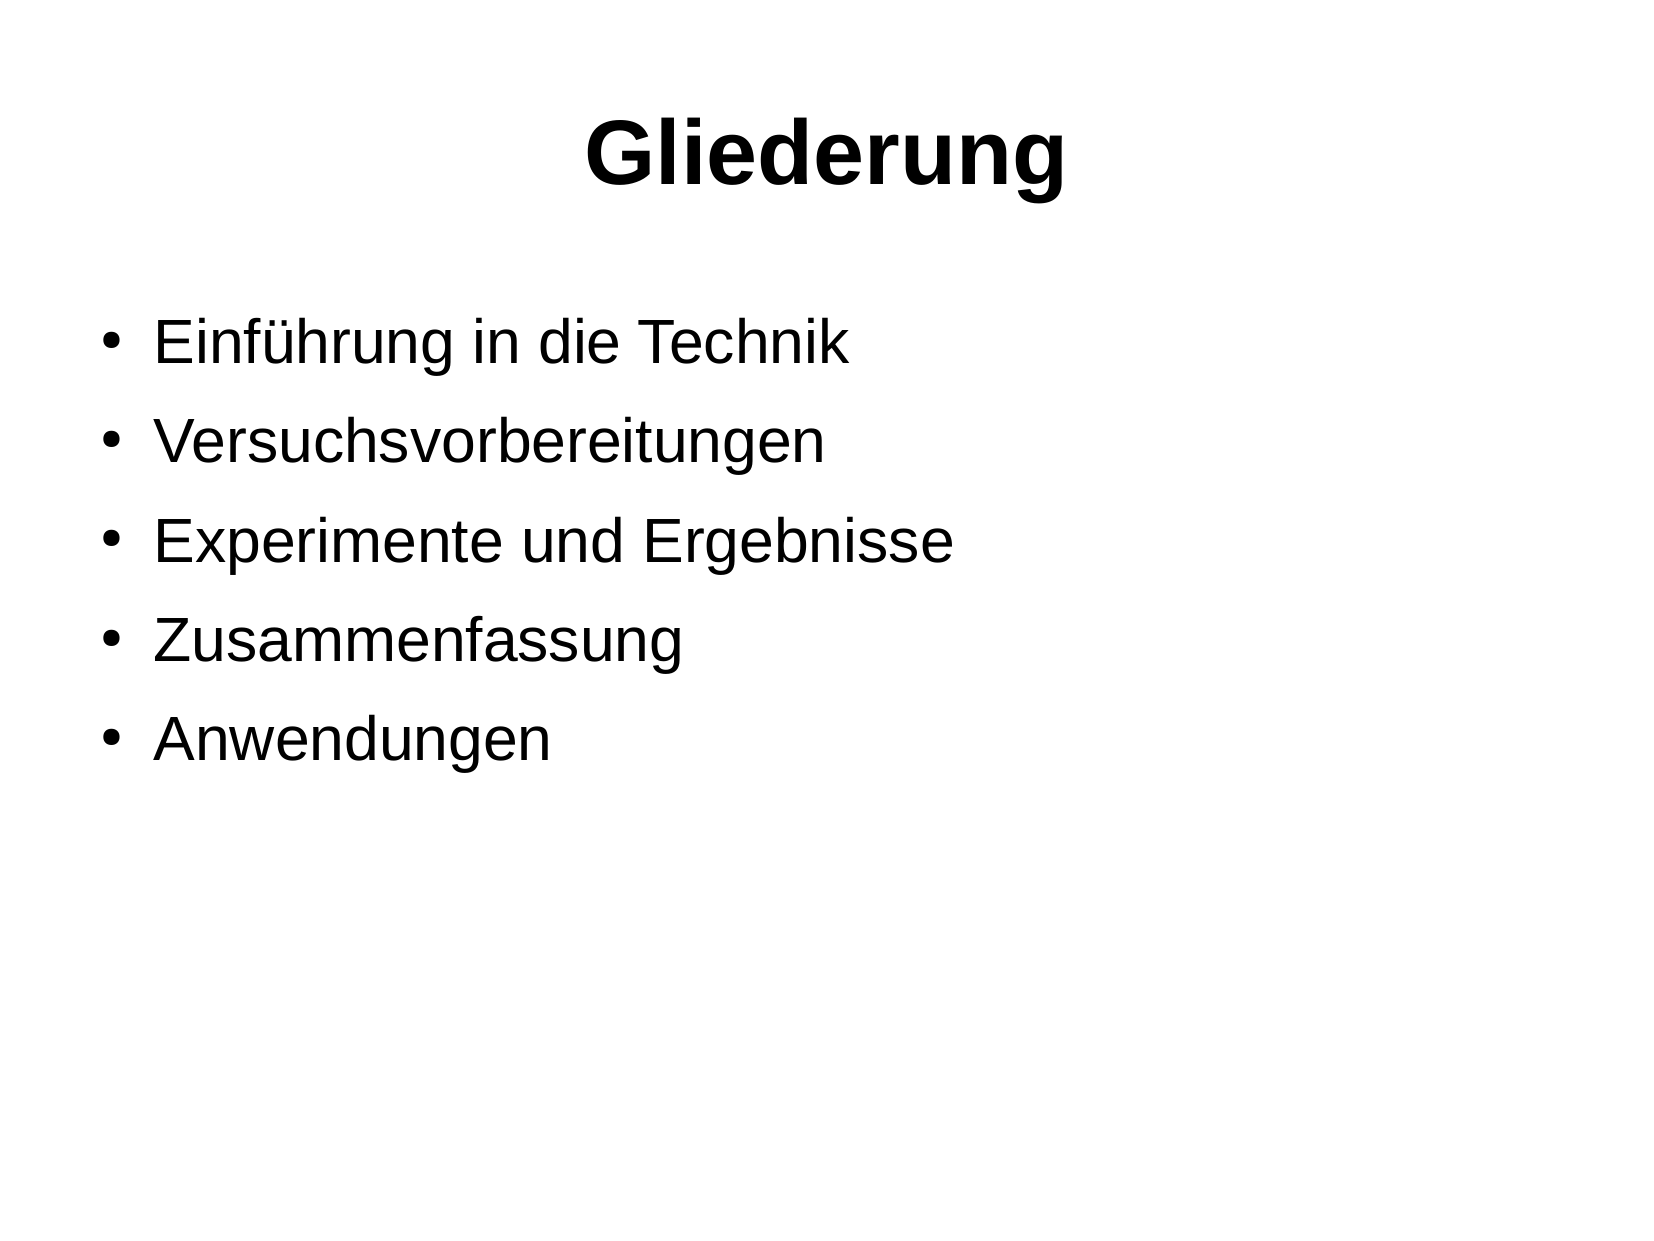

# Gliederung
Einführung in die Technik
Versuchsvorbereitungen
Experimente und Ergebnisse
Zusammenfassung
Anwendungen